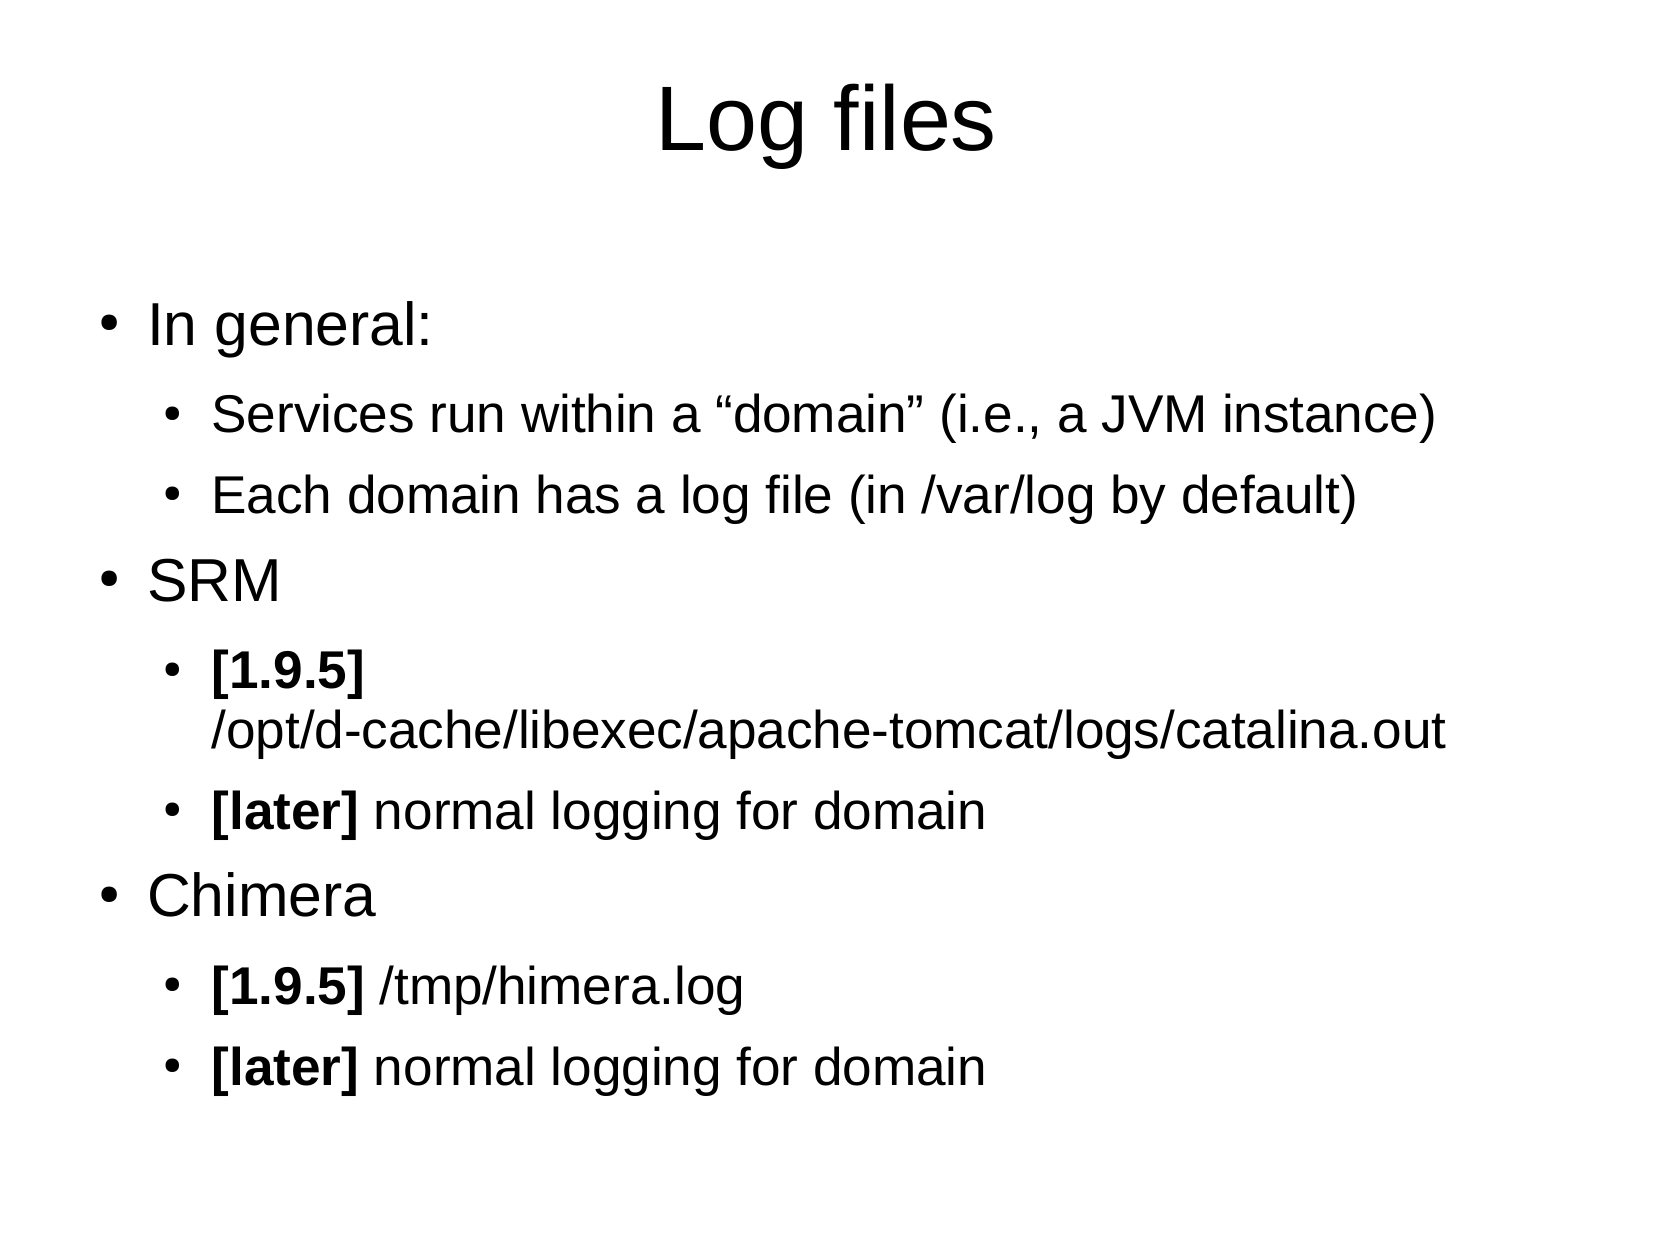

# Log files
In general:
Services run within a “domain” (i.e., a JVM instance)
Each domain has a log file (in /var/log by default)
SRM
[1.9.5] /opt/d-cache/libexec/apache-tomcat/logs/catalina.out
[later] normal logging for domain
Chimera
[1.9.5] /tmp/himera.log
[later] normal logging for domain